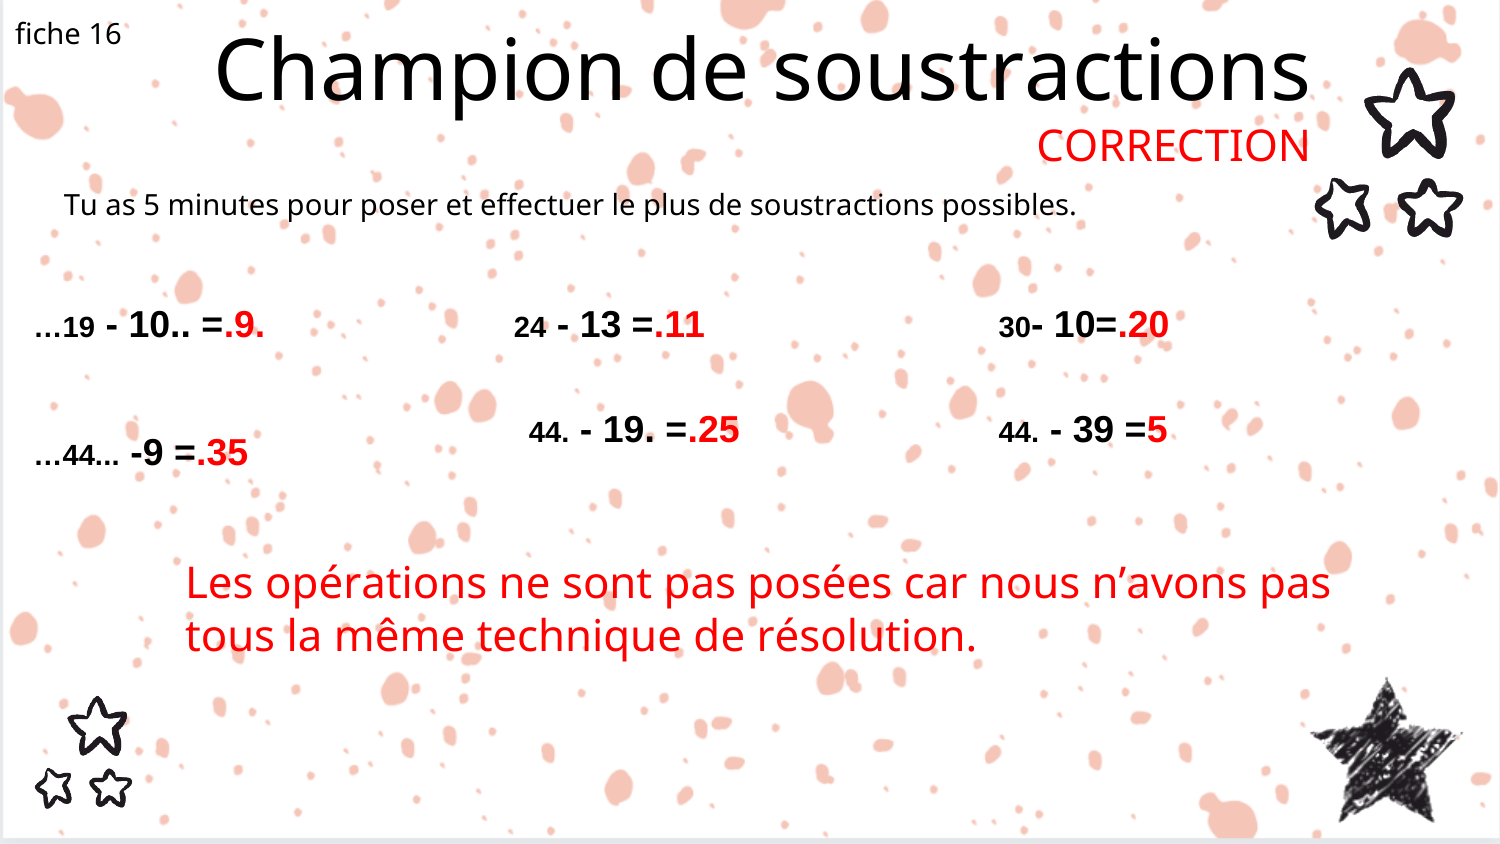

fiche 16
Champion de soustractions
CORRECTION
Tu as 5 minutes pour poser et effectuer le plus de soustractions possibles.
 …19 - 10.. =.9.
 24 - 13 =.11
 30- 10=.20
 44. - 19. =.25
 44. - 39 =5
 …44... -9 =.35
Les opérations ne sont pas posées car nous n’avons pas tous la même technique de résolution.